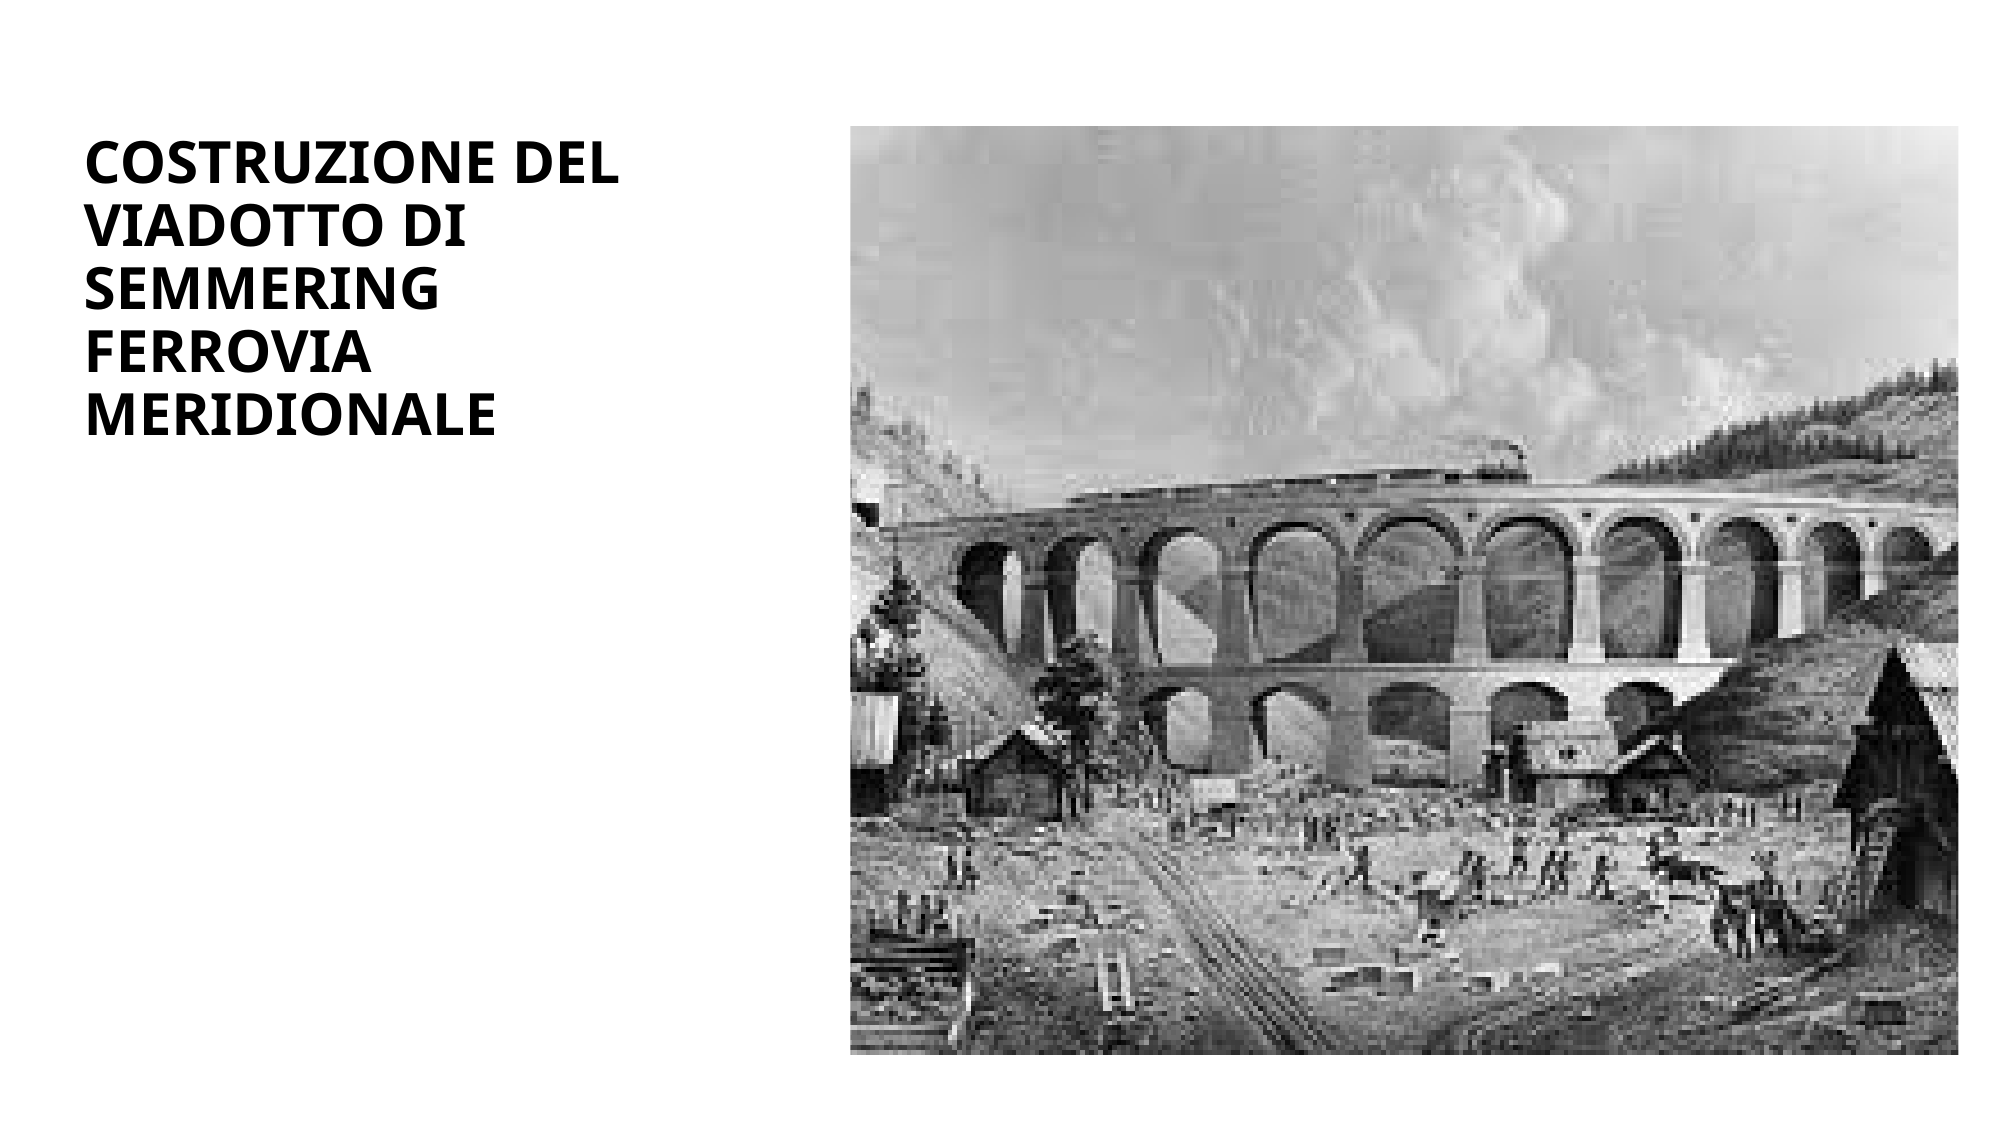

# COSTRUZIONE DEL VIADOTTO DI SEMMERING FERROVIA MERIDIONALE